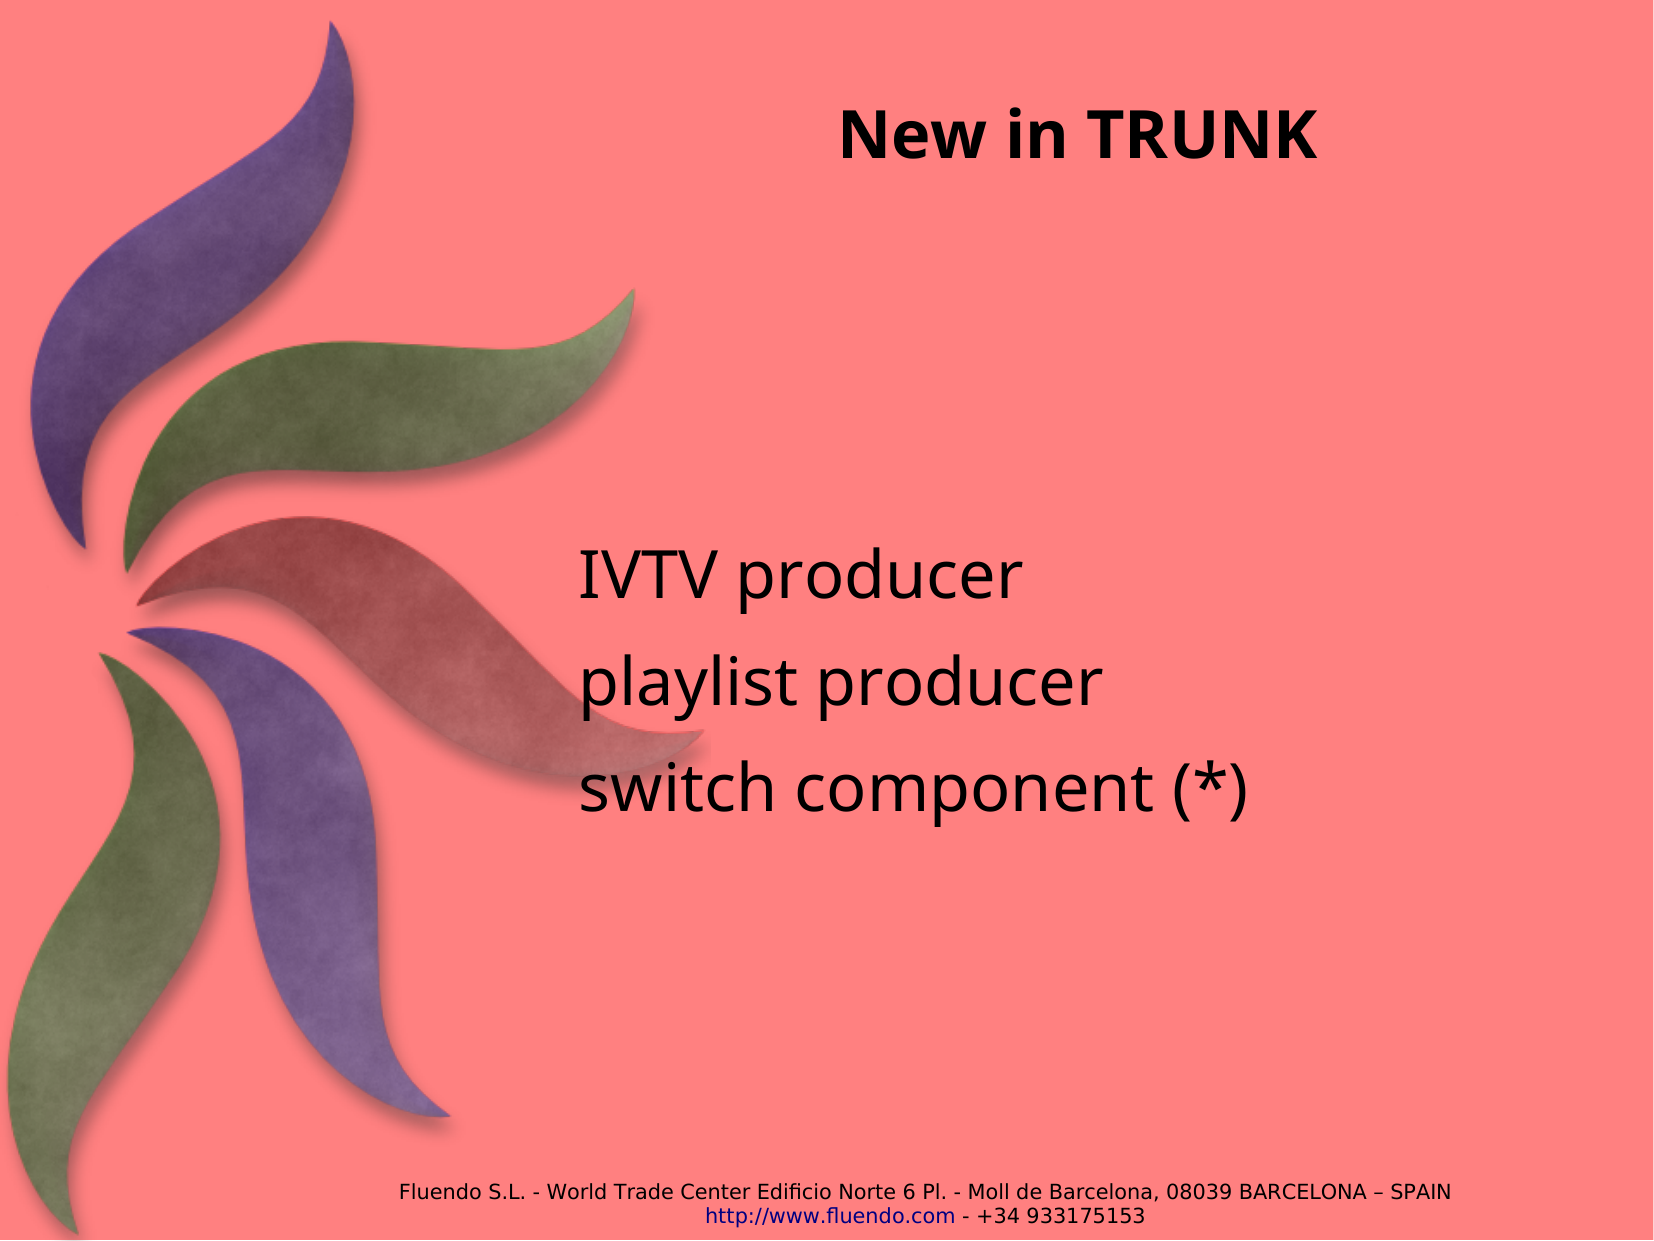

# New in TRUNK
IVTV producer
playlist producer
switch component (*)